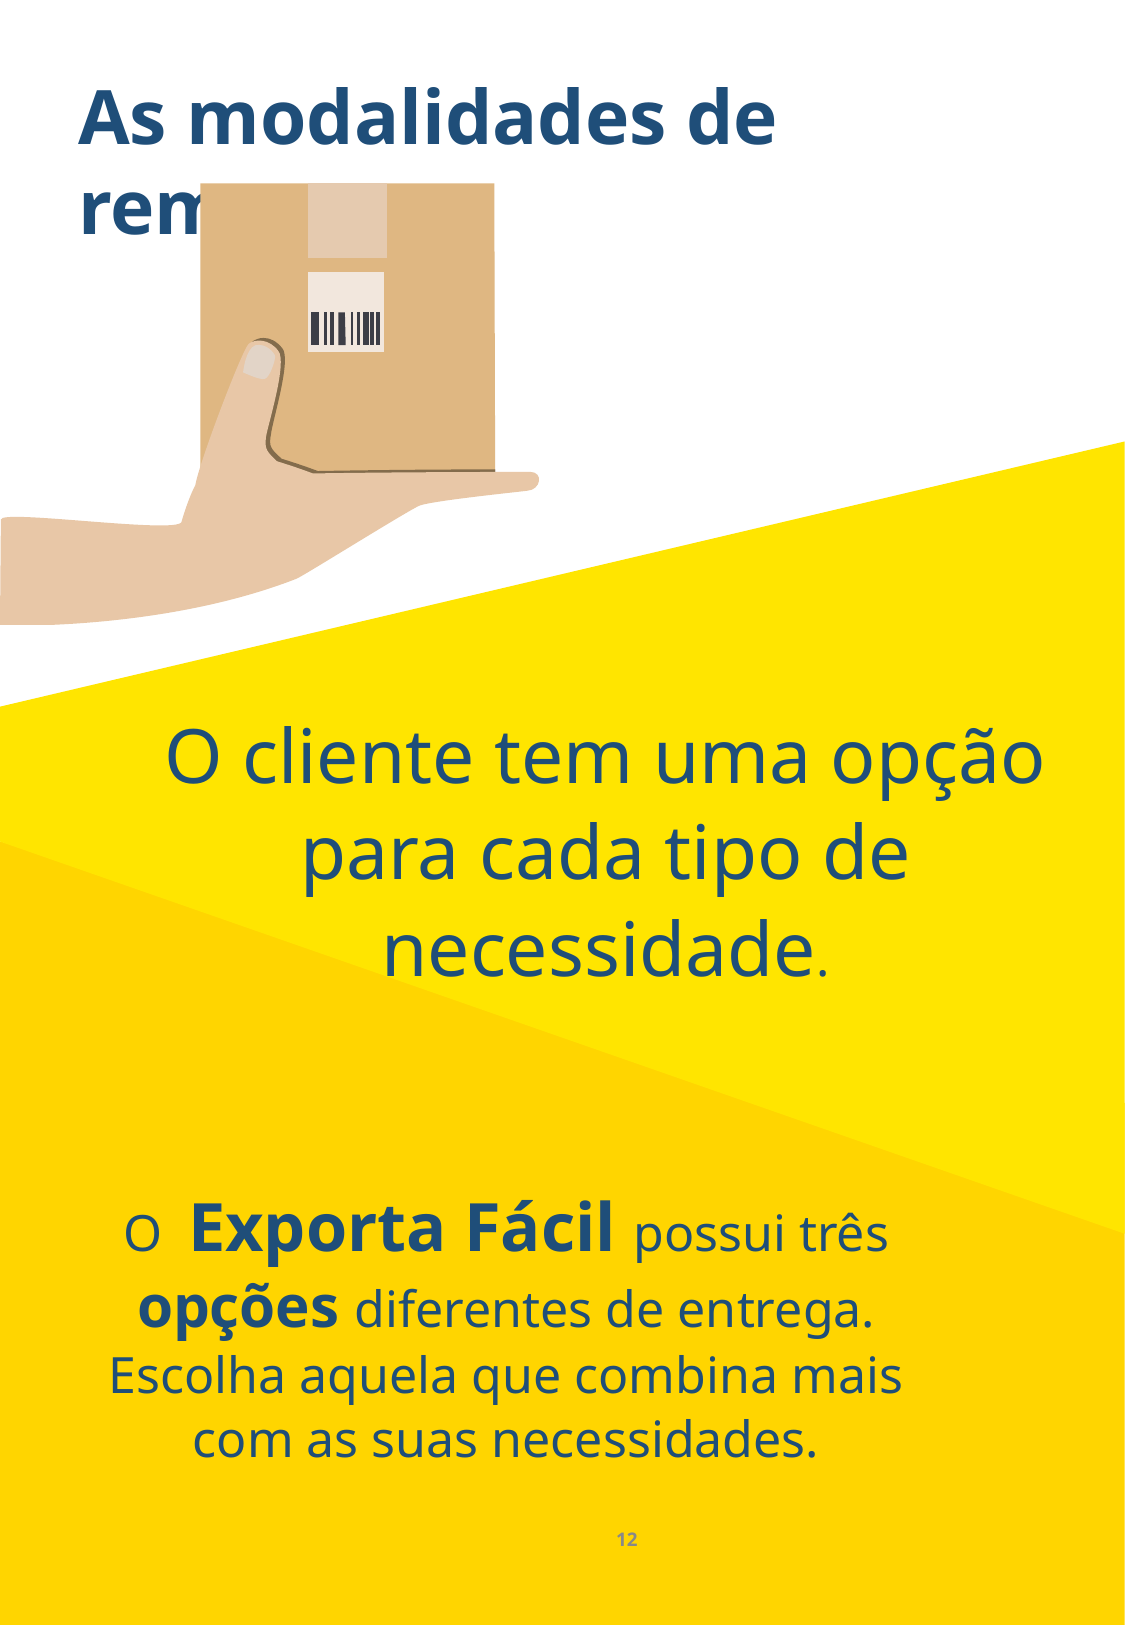

As modalidades de remessa
O cliente tem uma opção para cada tipo de necessidade.
O Exporta Fácil possui três opções diferentes de entrega. Escolha aquela que combina mais com as suas necessidades.